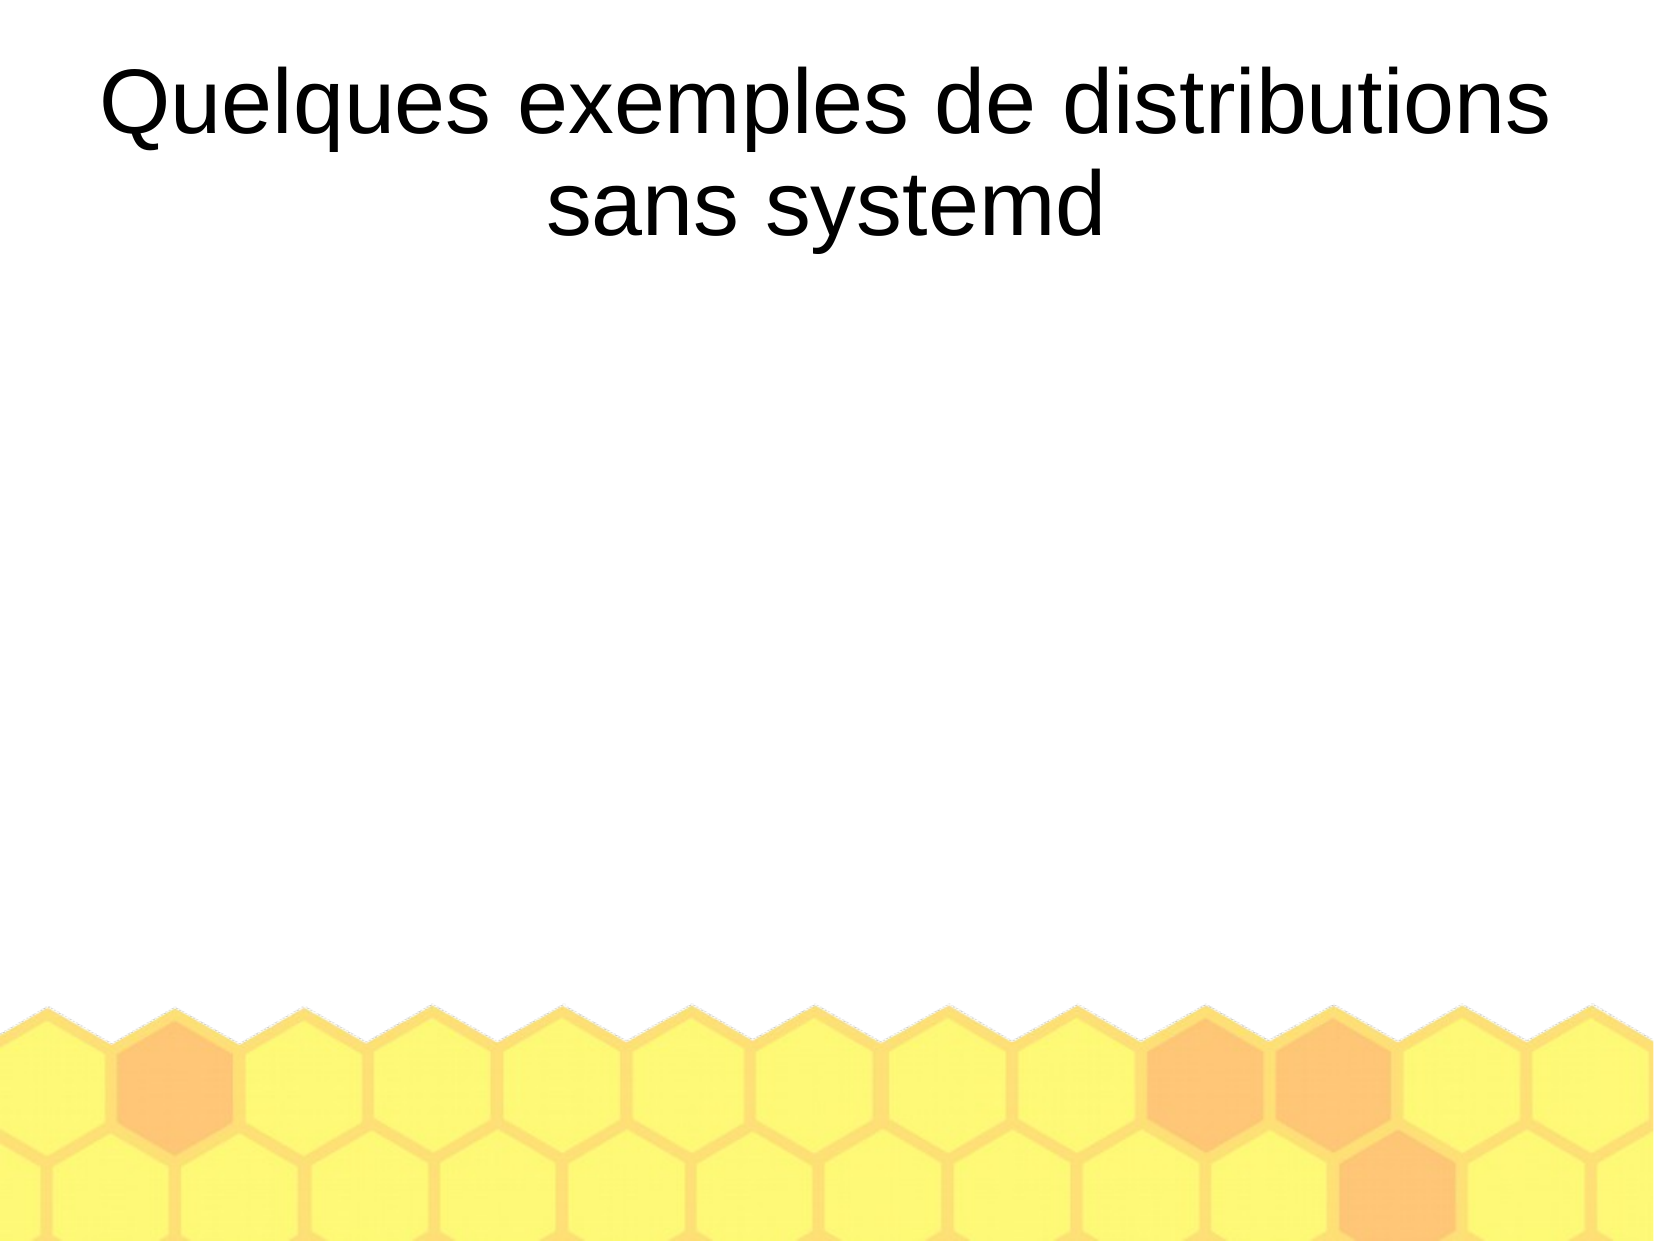

# Quelques exemples de distributions sans systemd